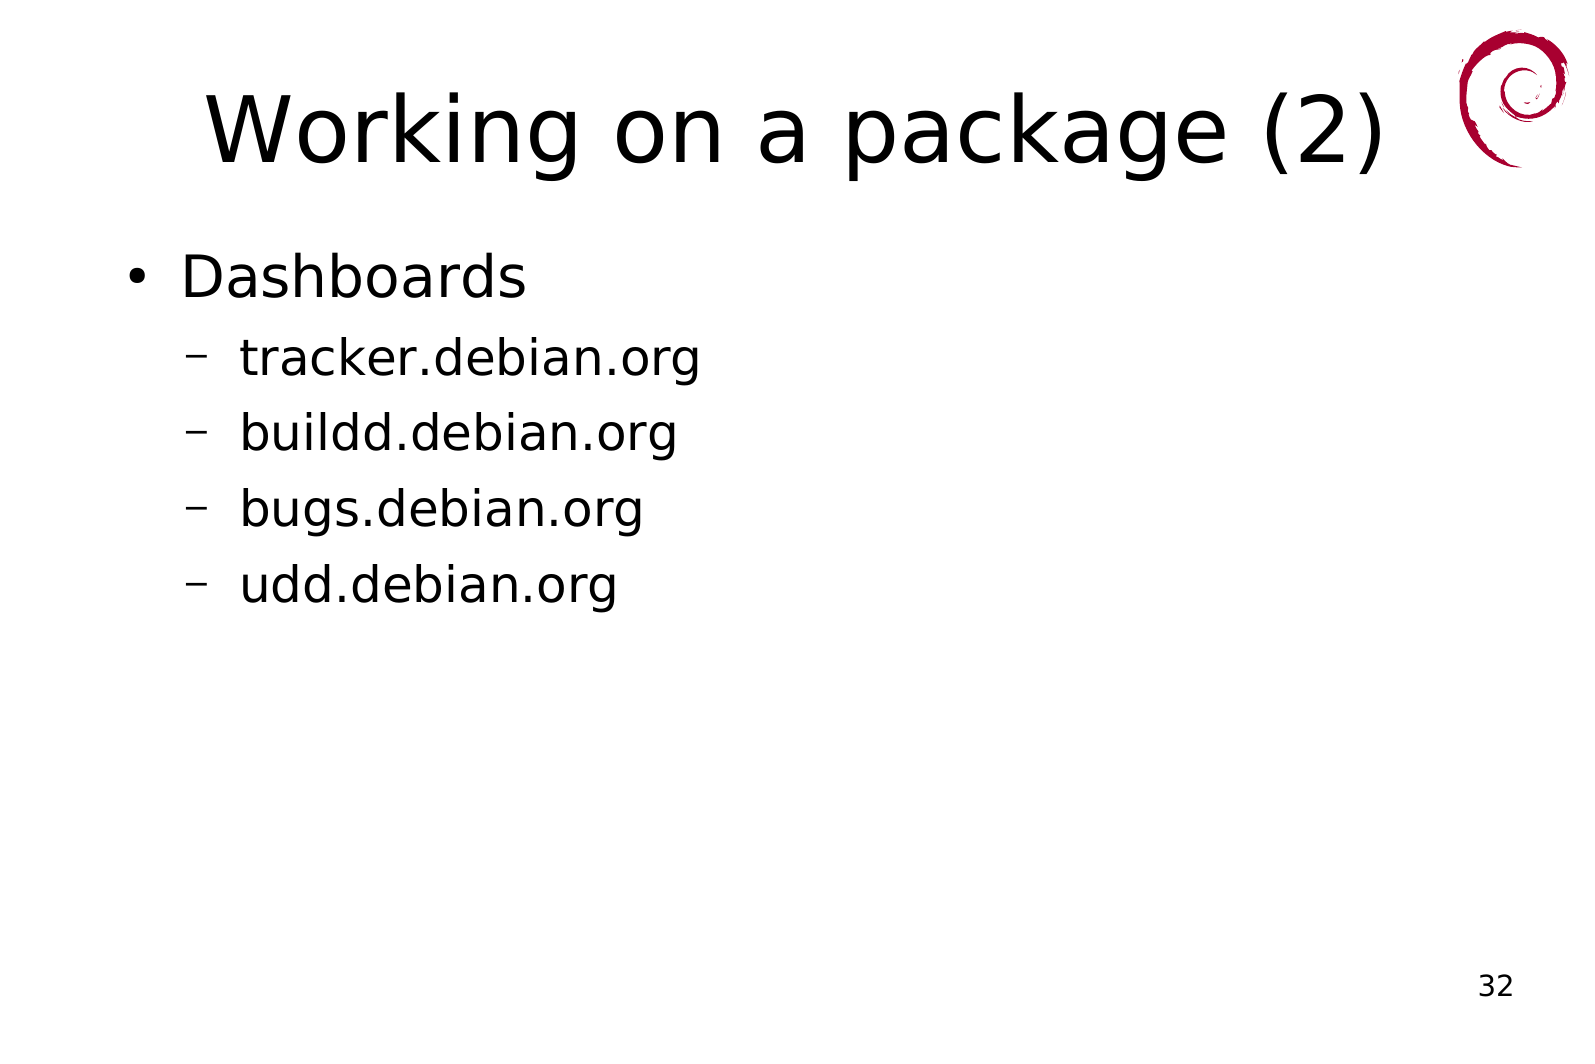

# Working on a package (2)
Dashboards
tracker.debian.org
buildd.debian.org
bugs.debian.org
udd.debian.org
32